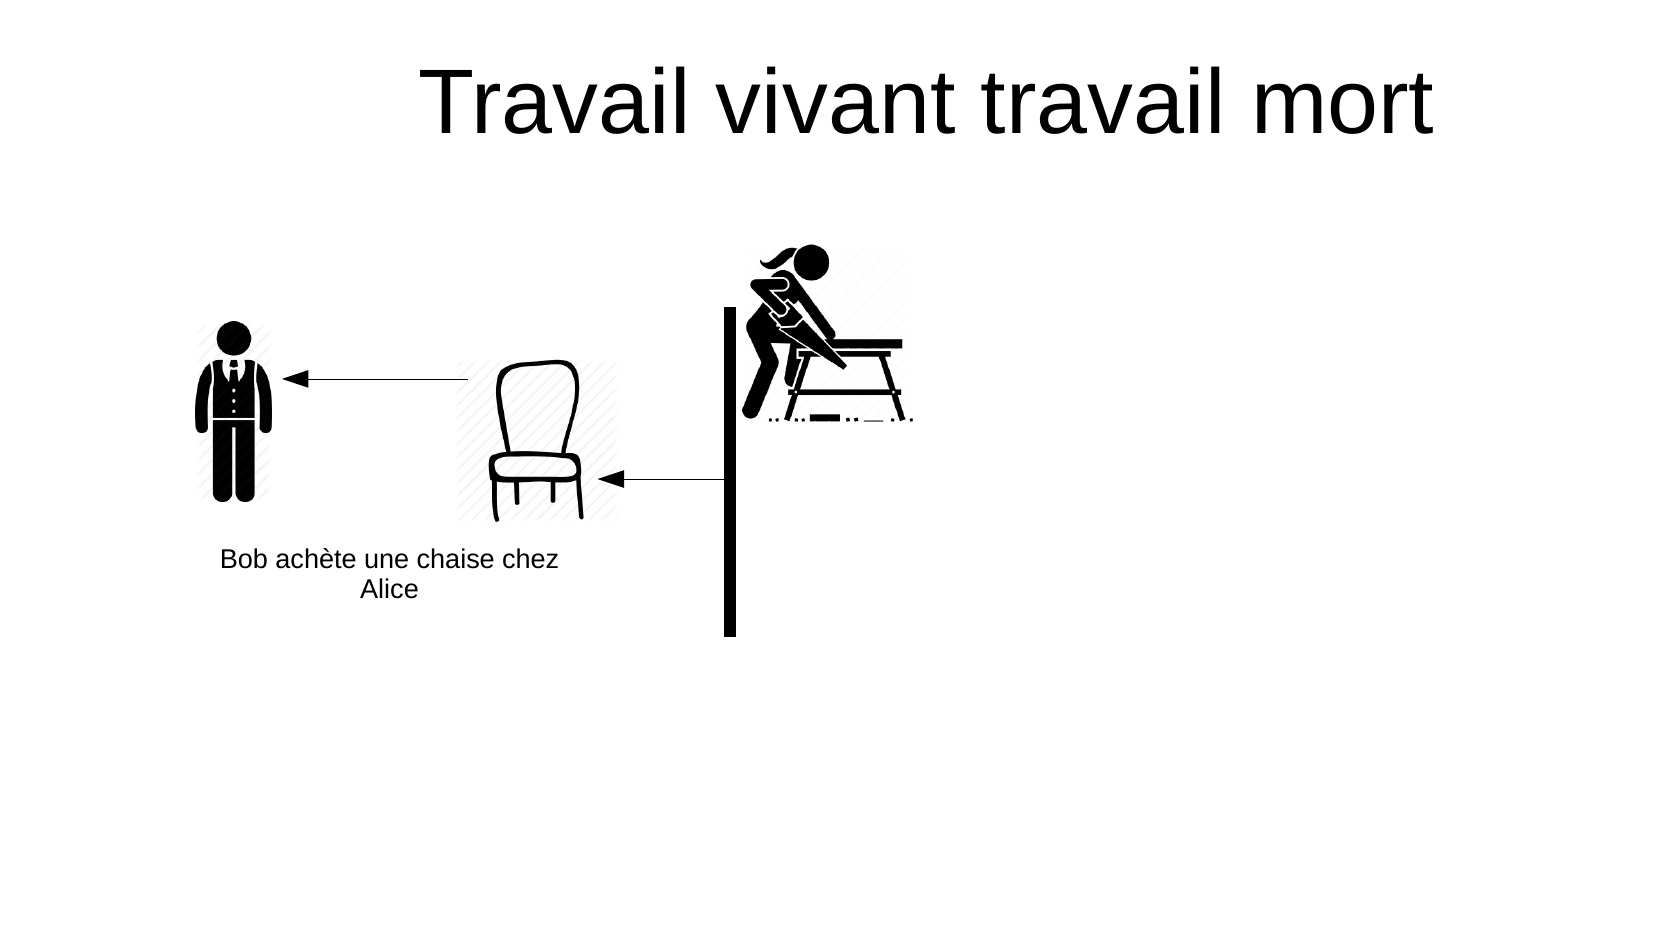

# Travail vivant travail mort
Bob achète une chaise chez Alice